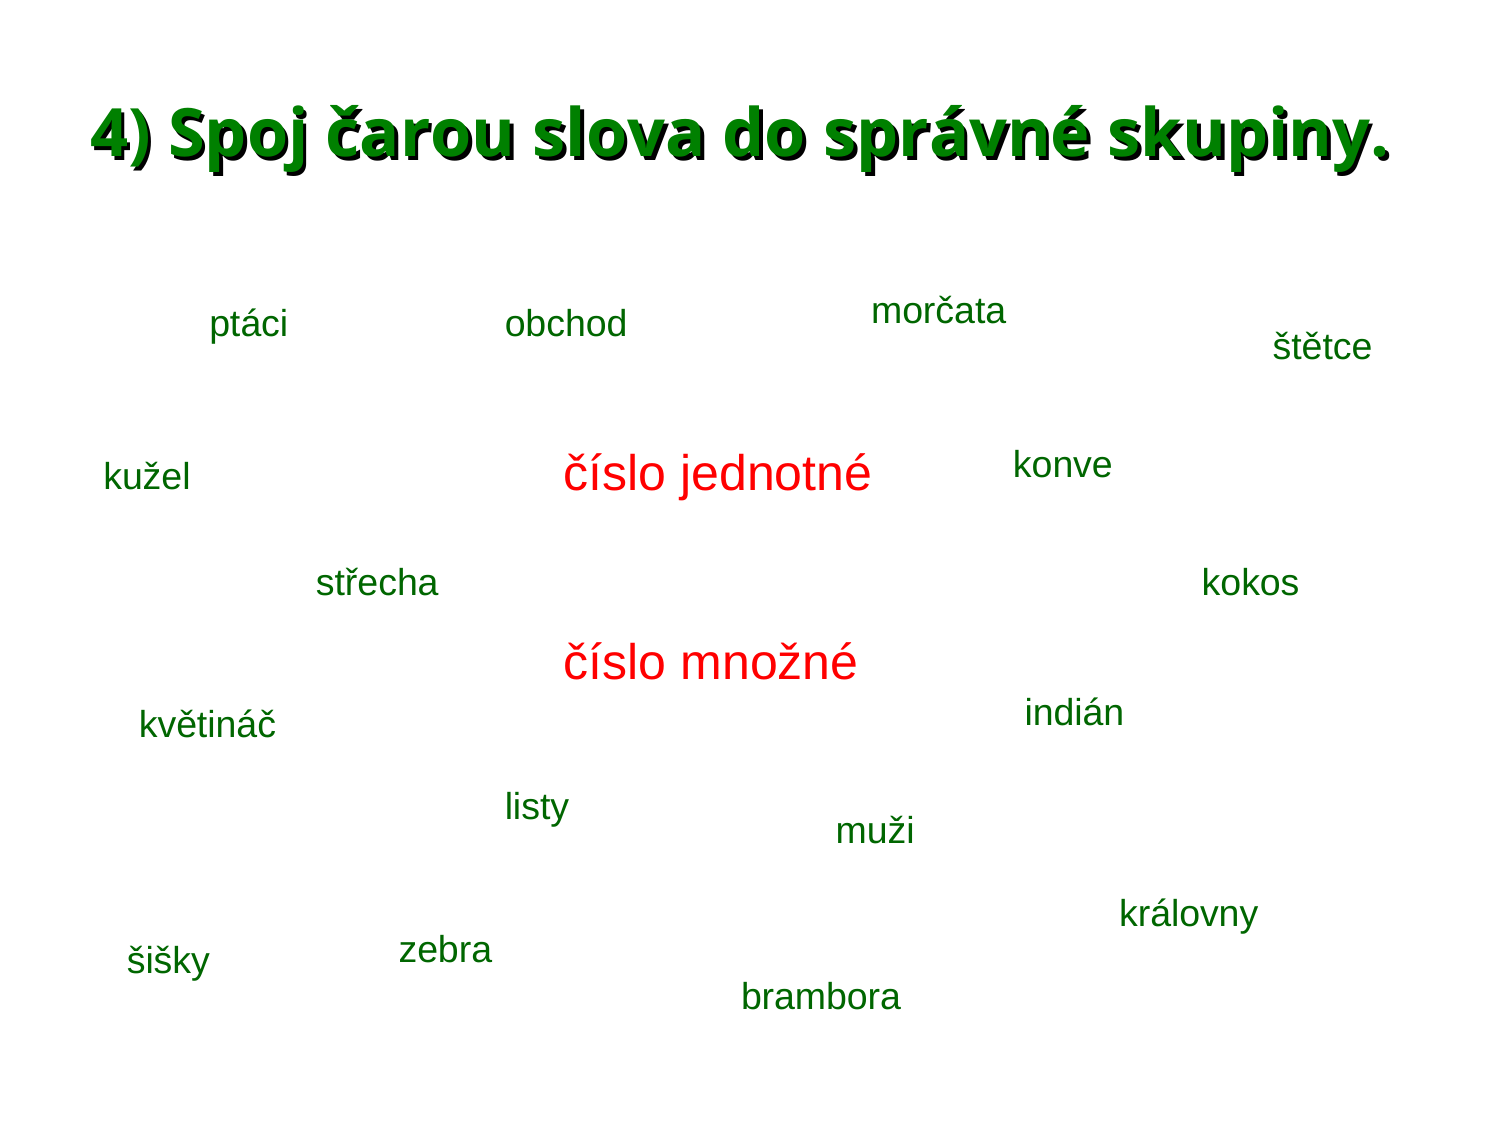

# 4) Spoj čarou slova do správné skupiny.
morčata
ptáci
obchod
štětce
číslo jednotné
konve
kužel
střecha
kokos
číslo množné
indián
květináč
listy
muži
královny
zebra
šišky
brambora